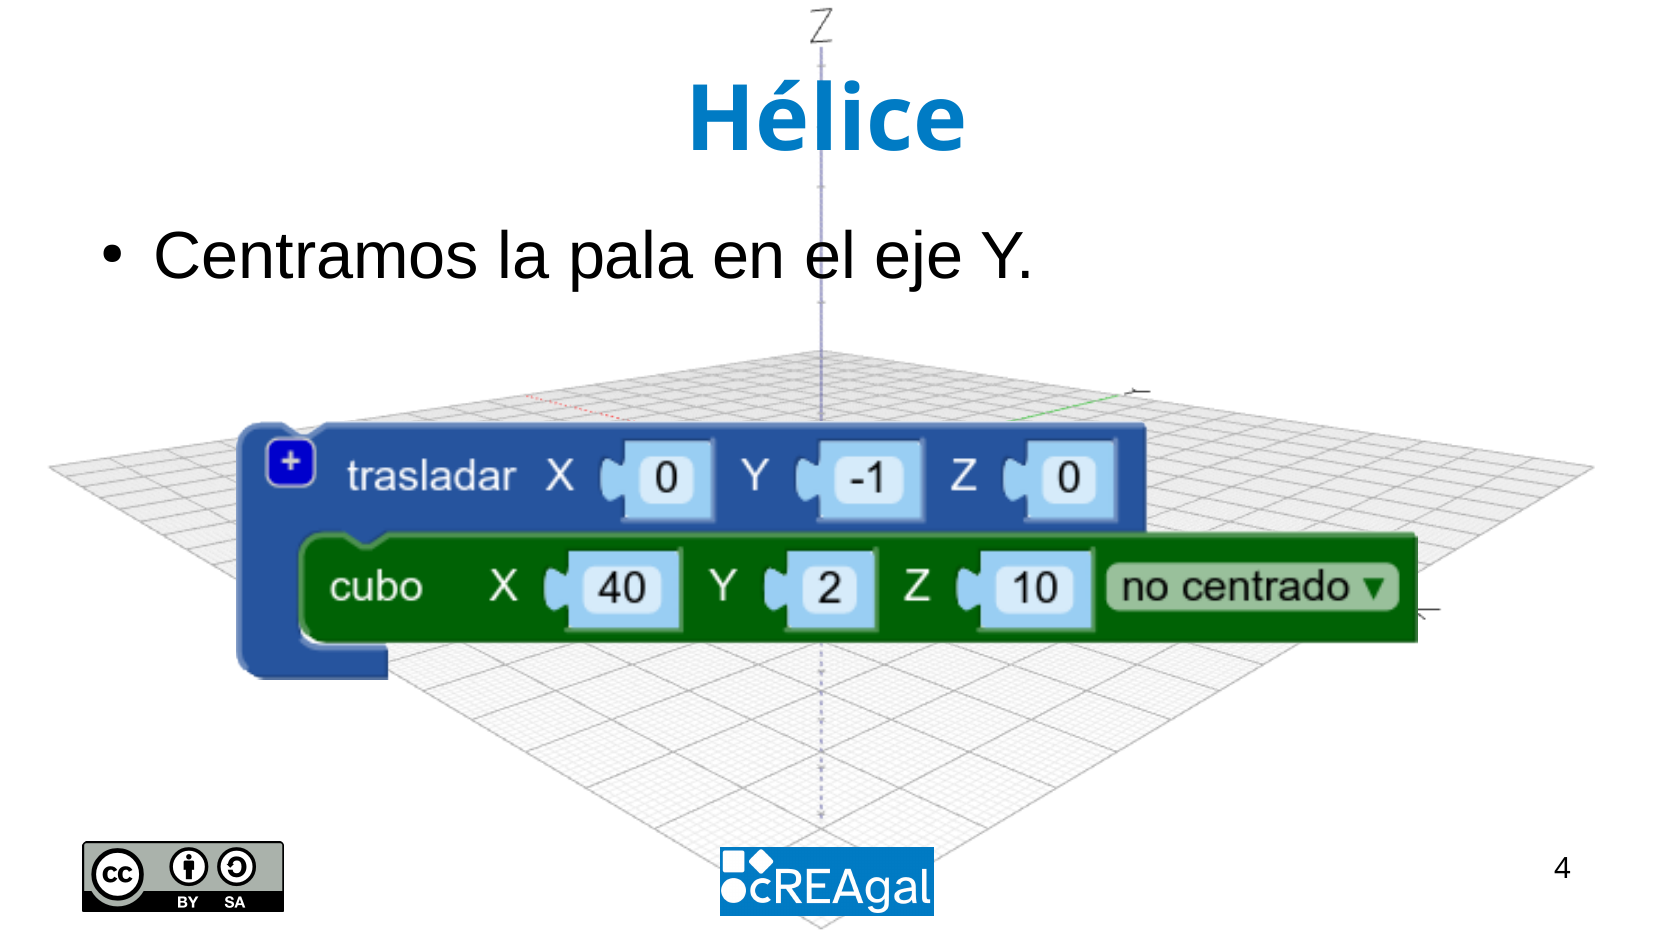

# Hélice
Centramos la pala en el eje Y.
4